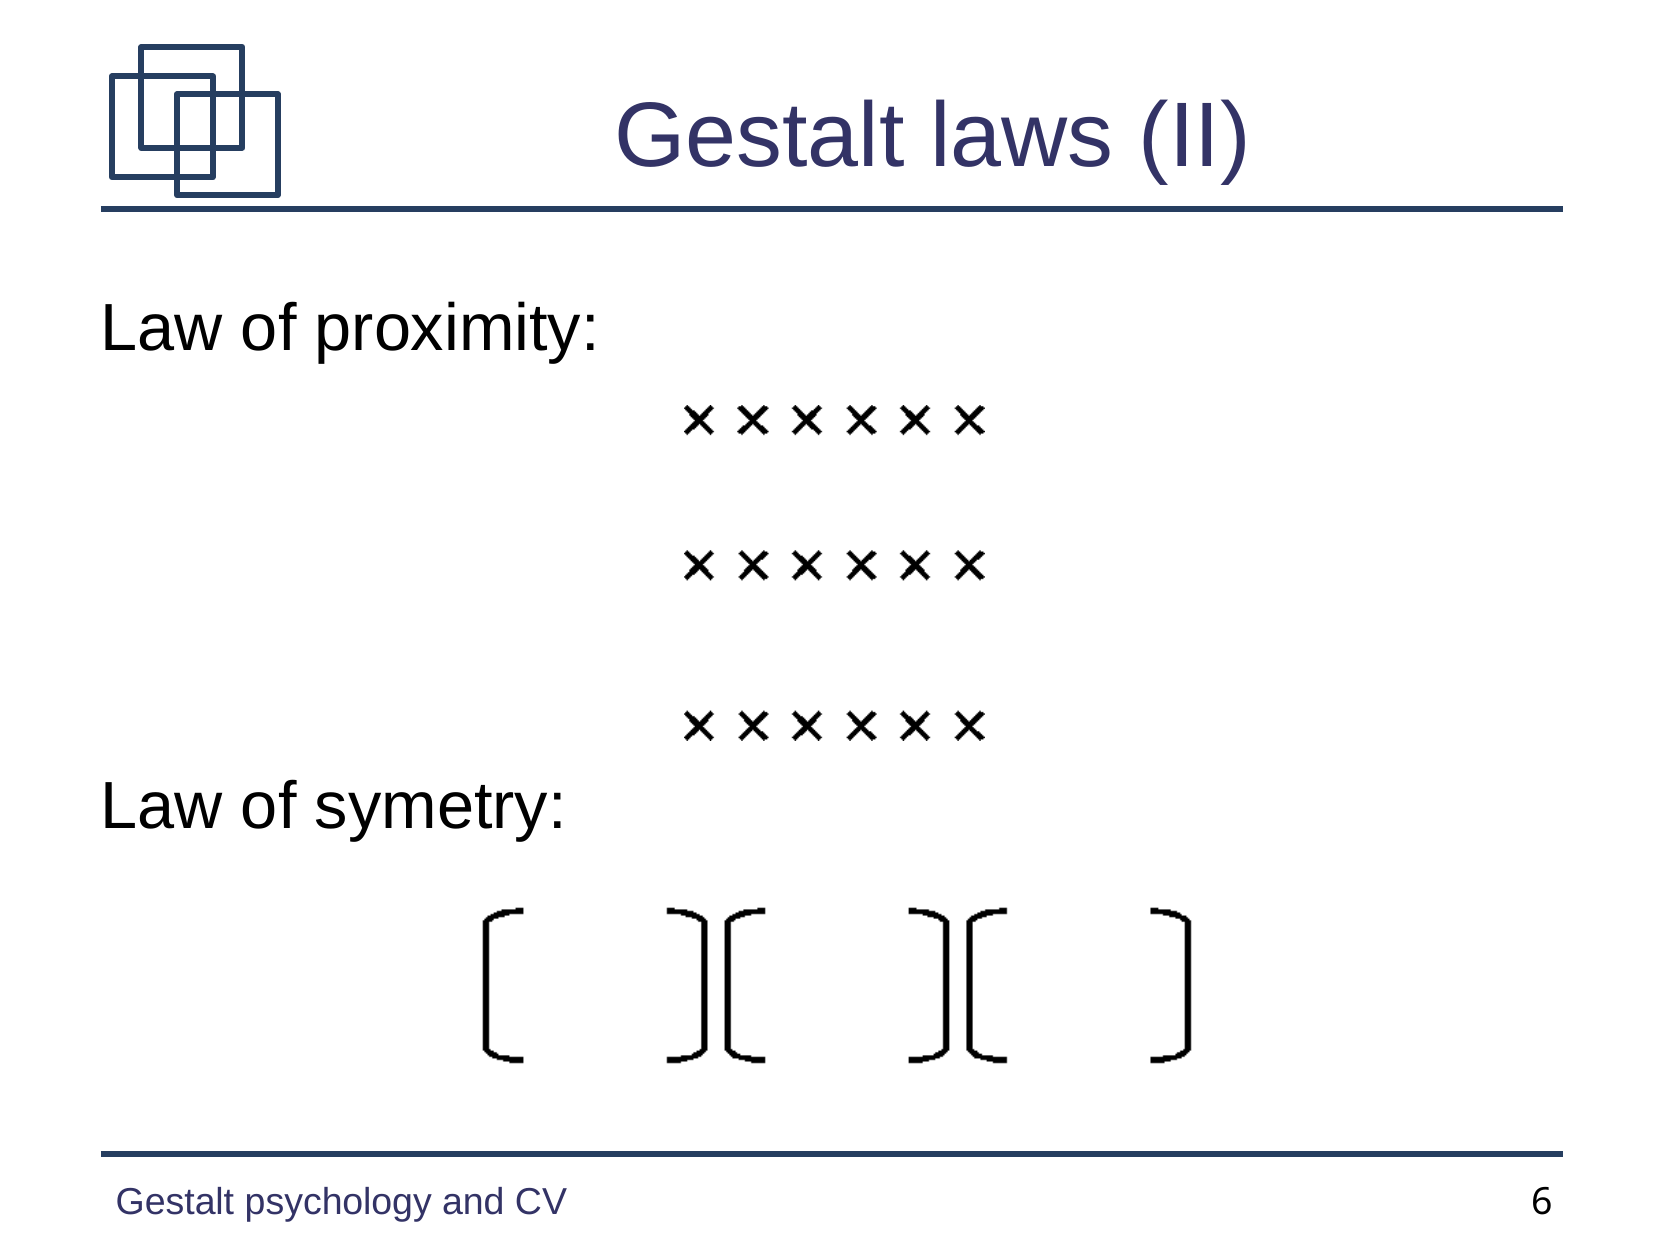

# Gestalt laws (II)
Law of proximity:
Law of symetry: